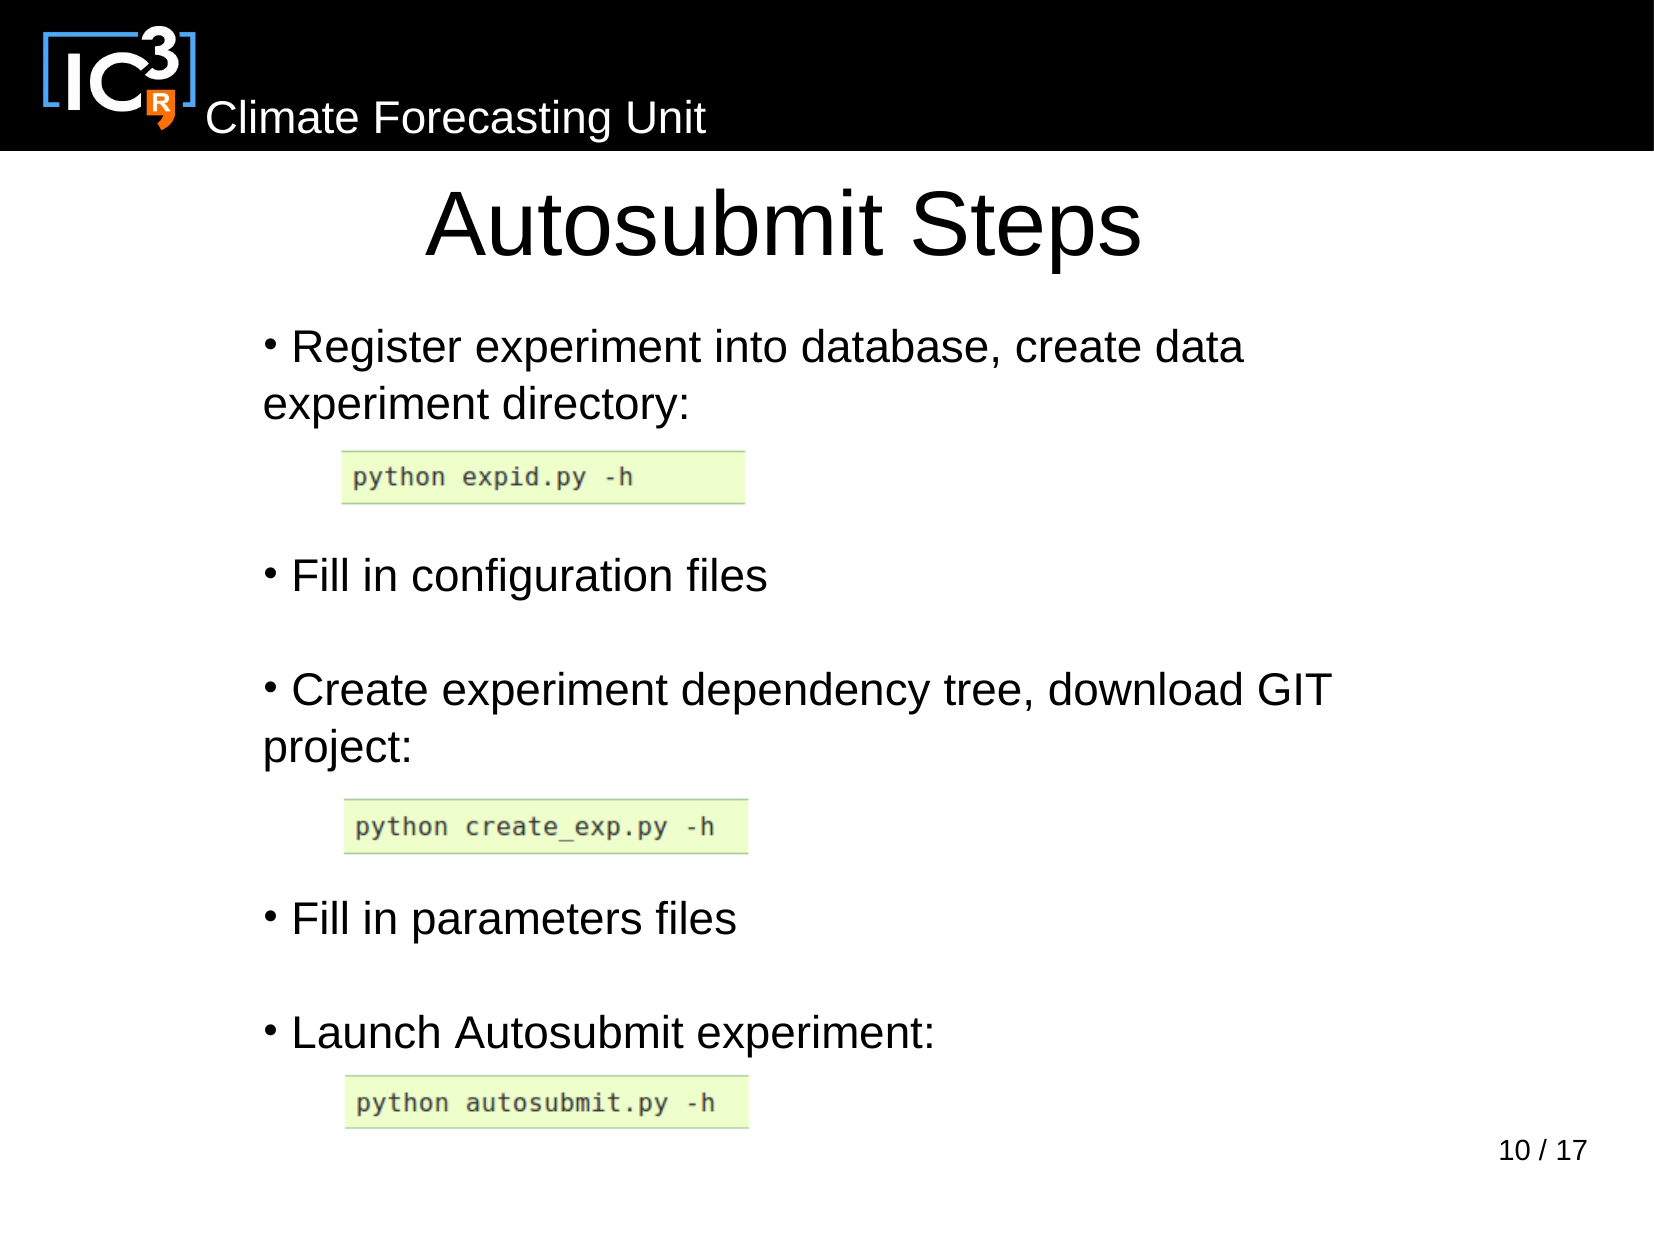

# Autosubmit Steps
 Register experiment into database, create data experiment directory:
 Fill in configuration files
 Create experiment dependency tree, download GIT project:
 Fill in parameters files
 Launch Autosubmit experiment:
10